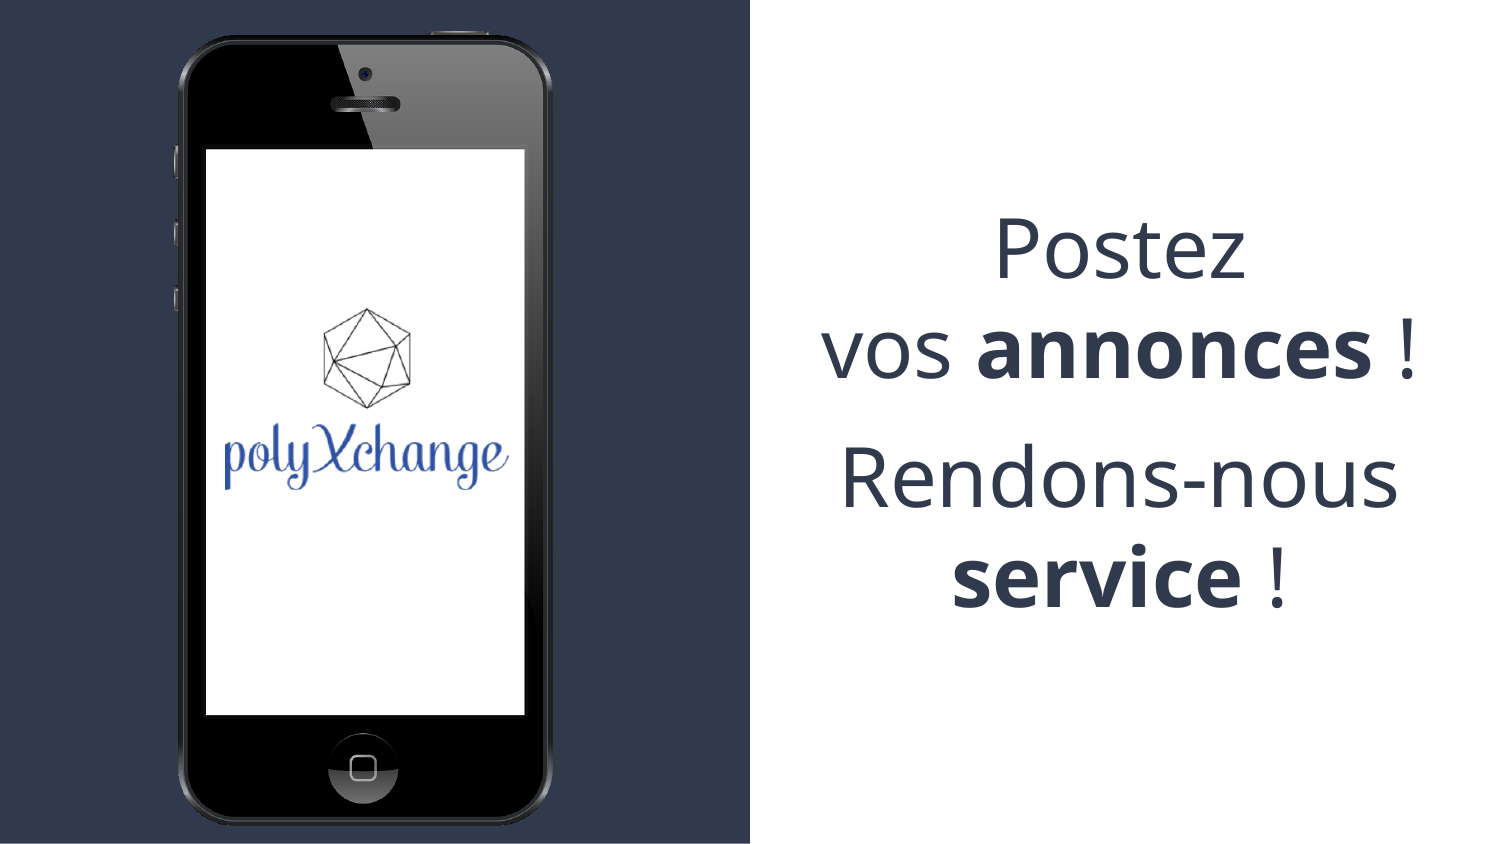

Postez
vos annonces !
Rendons-nous service !